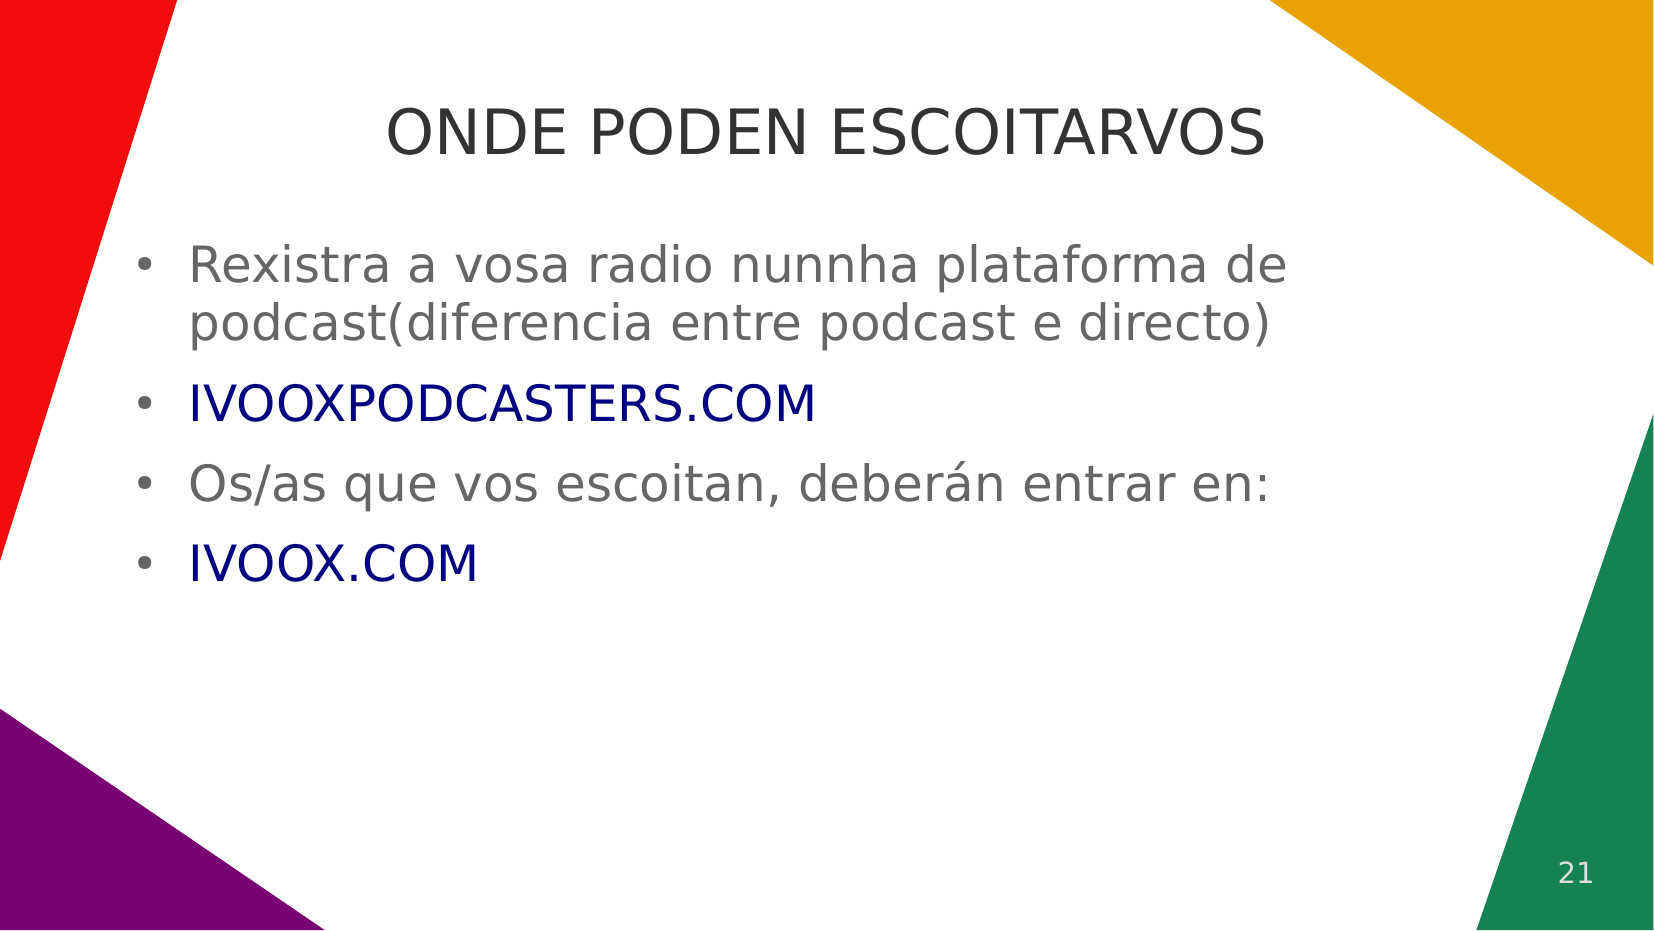

# ONDE PODEN ESCOITARVOS
Rexistra a vosa radio nunnha plataforma de podcast(diferencia entre podcast e directo)
IVOOXPODCASTERS.COM
Os/as que vos escoitan, deberán entrar en:
IVOOX.COM
21